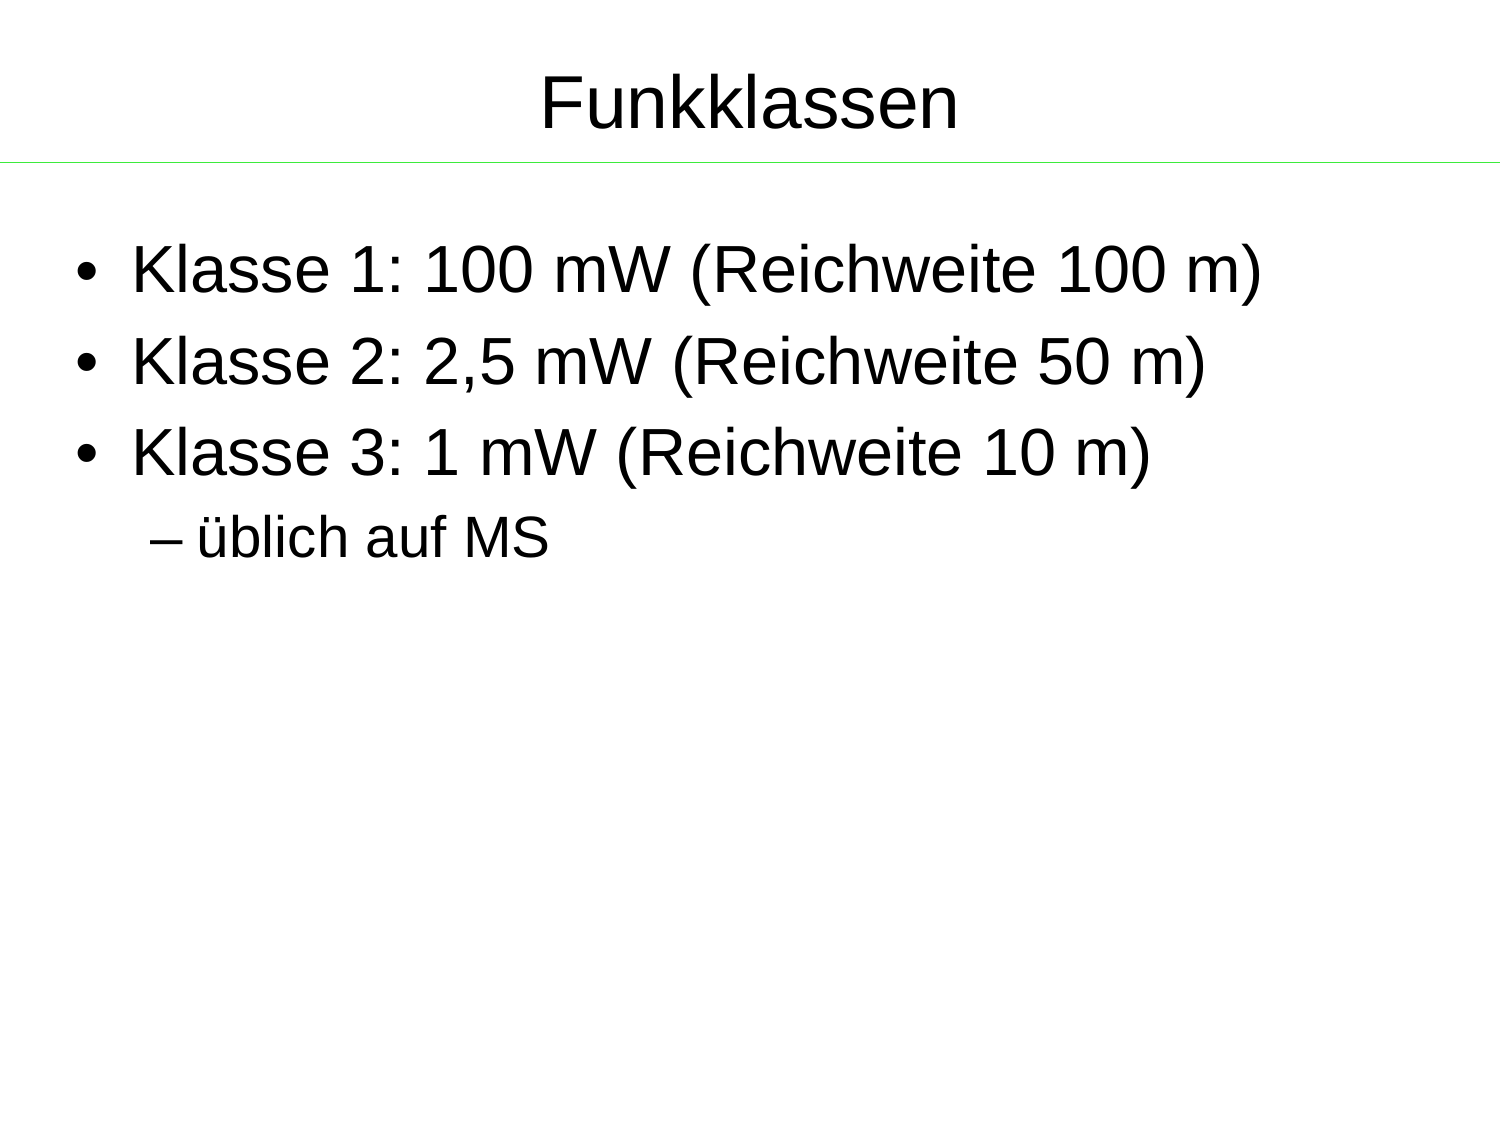

# Funkklassen
Klasse 1: 100 mW (Reichweite 100 m)
Klasse 2: 2,5 mW (Reichweite 50 m)
Klasse 3: 1 mW (Reichweite 10 m)
üblich auf MS